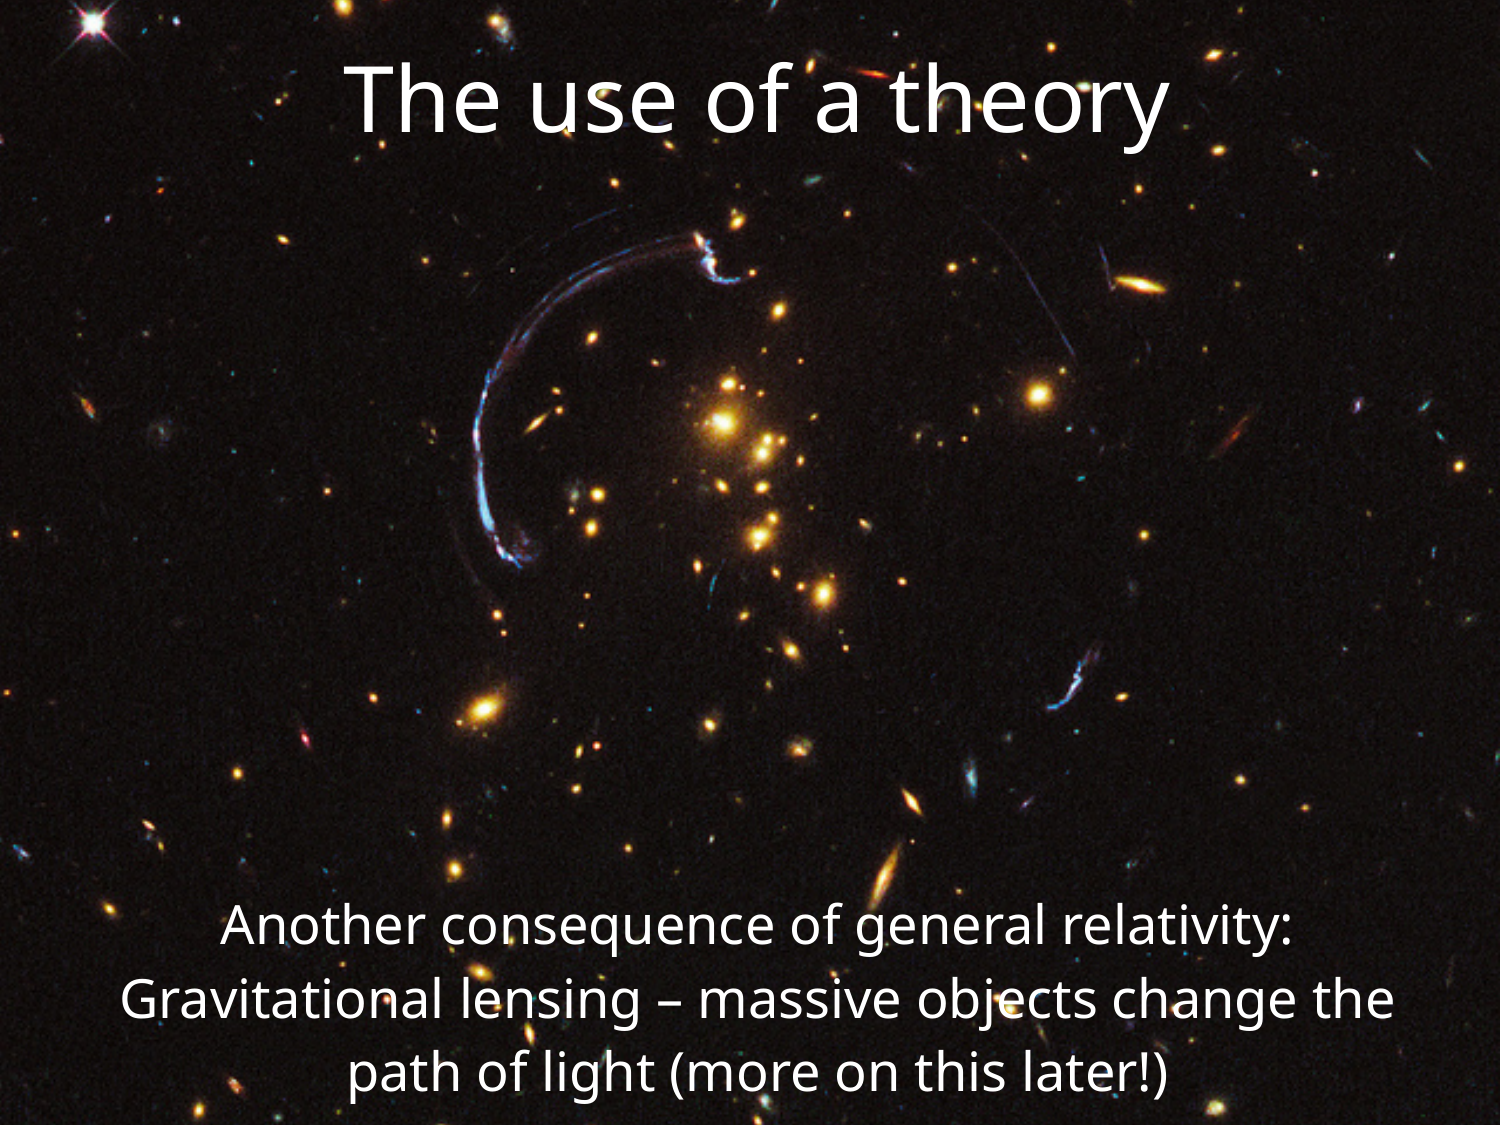

# The use of a theory
Another consequence of general relativity: Gravitational lensing – massive objects change the path of light (more on this later!)